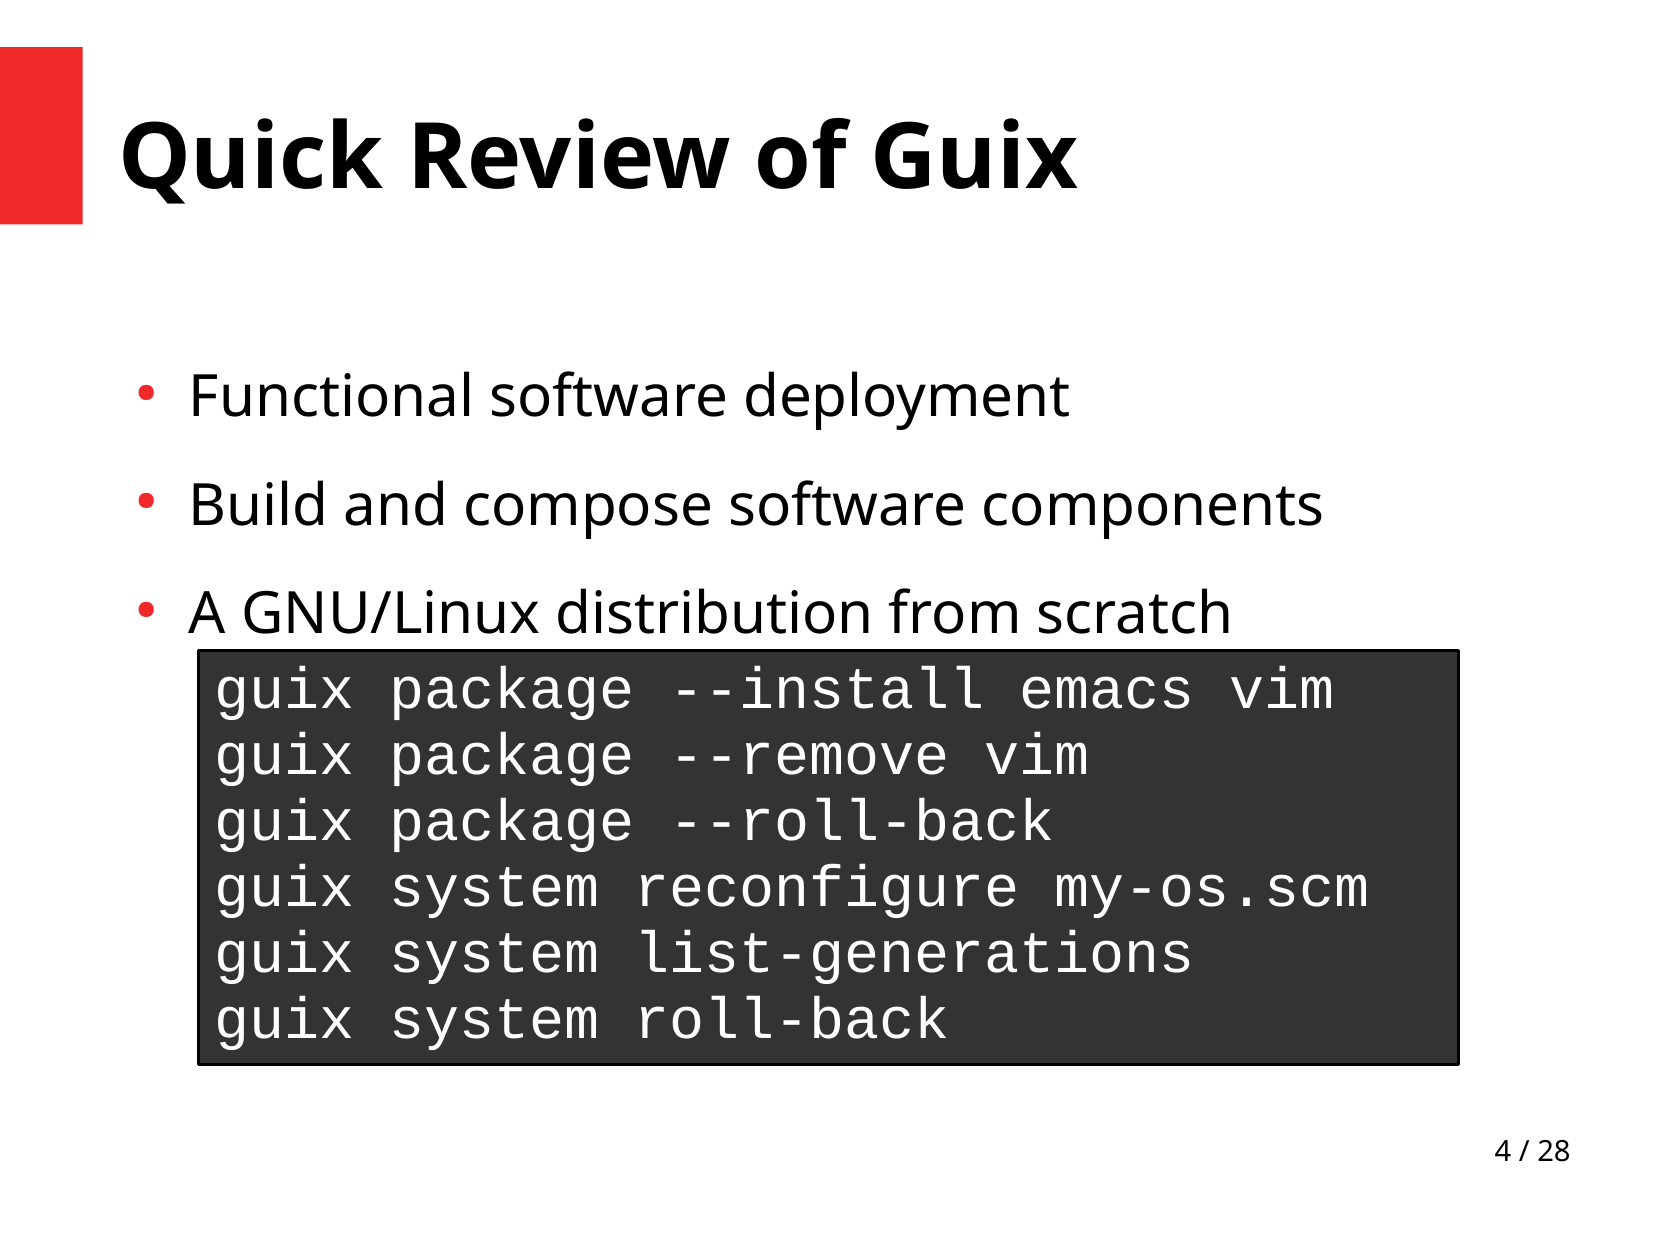

# Quick Review of Guix
Functional software deployment
Build and compose software components
A GNU/Linux distribution from scratch
guix package --install emacs vim
guix package --remove vim
guix package --roll-back
guix system reconfigure my-os.scm
guix system list-generations
guix system roll-back
4